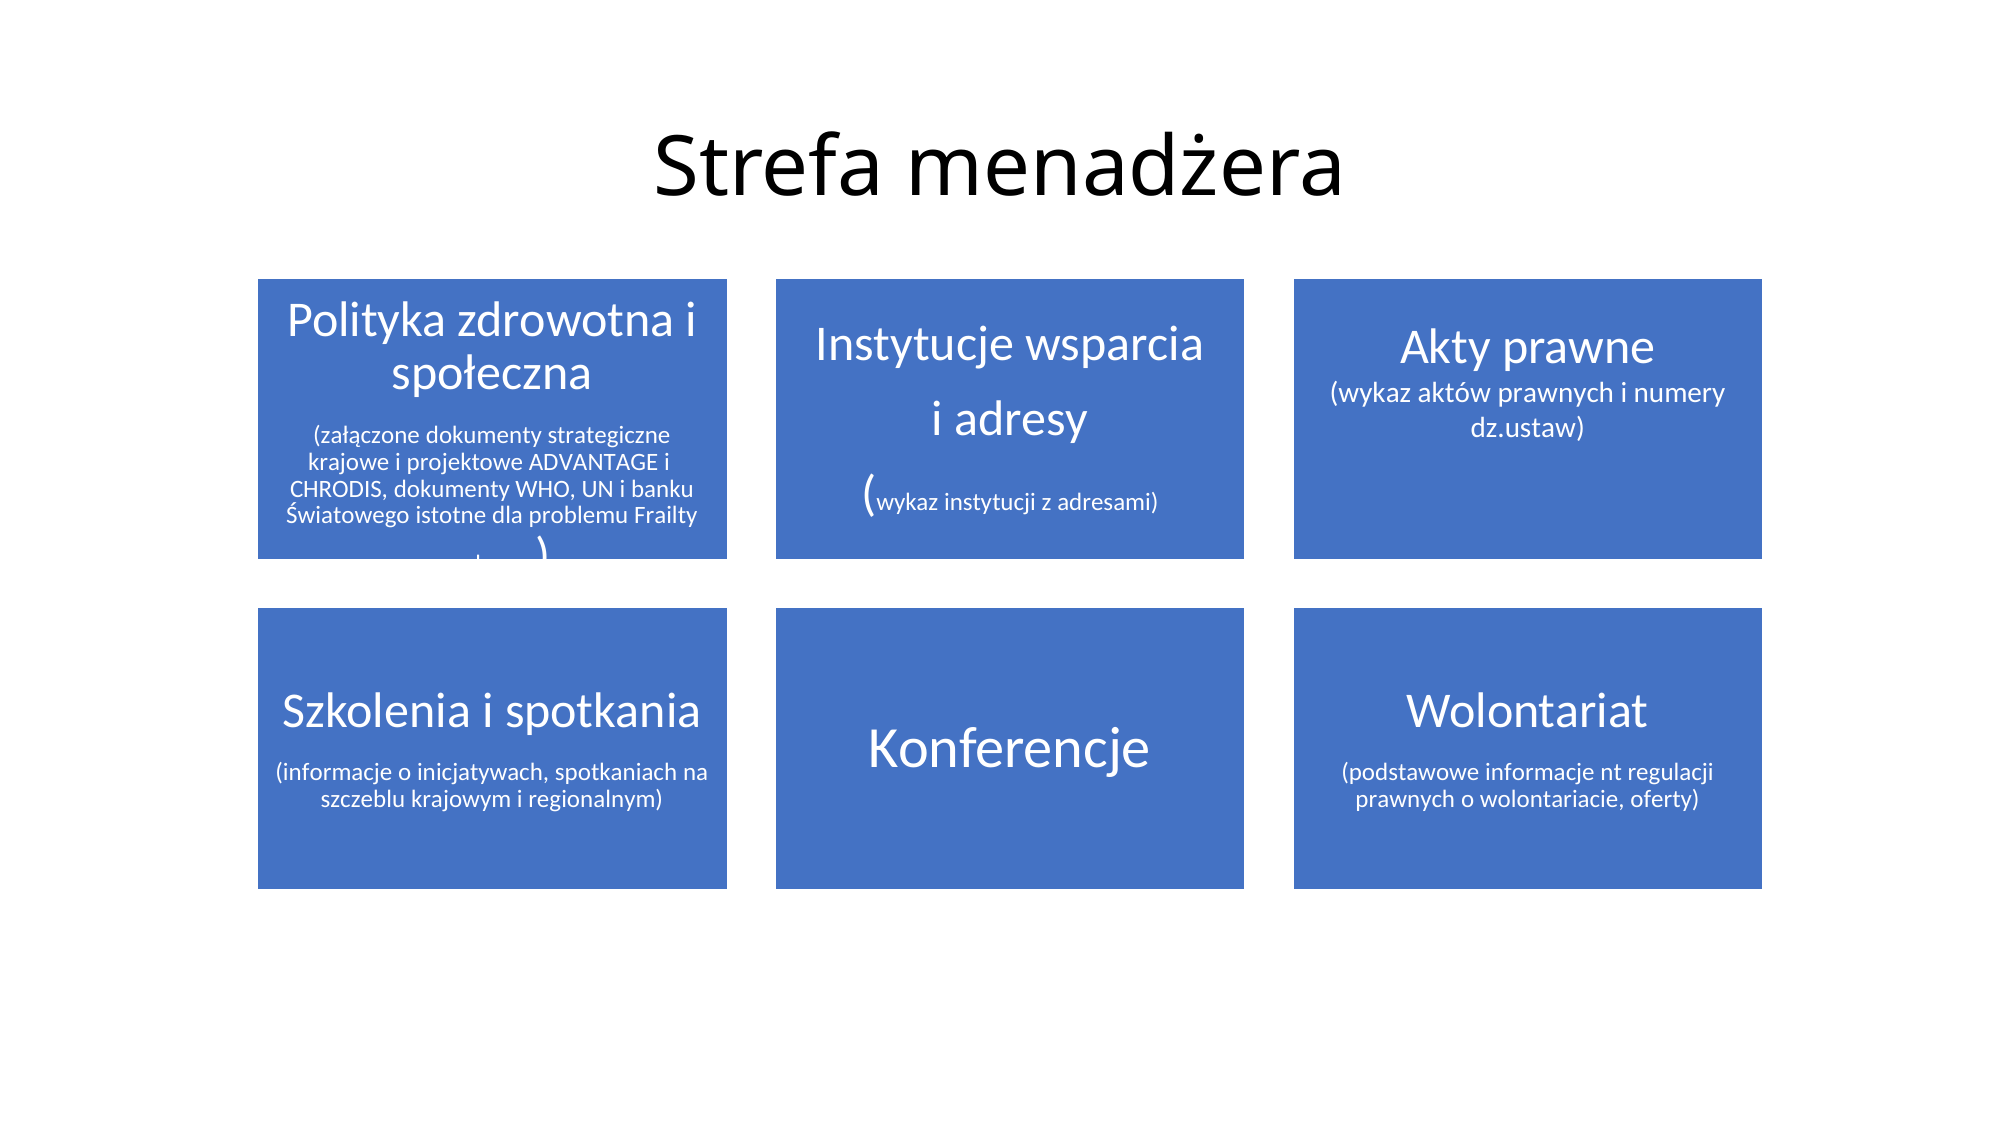

# Strefa menadżera
Polityka zdrowotna i społeczna
(załączone dokumenty strategiczne krajowe i projektowe ADVANTAGE i CHRODIS, dokumenty WHO, UN i banku Światowego istotne dla problemu Frailty syndrome)
Instytucje wsparcia
 i adresy
(wykaz instytucji z adresami)
Akty prawne
(wykaz aktów prawnych i numery dz.ustaw)
Szkolenia i spotkania
(informacje o inicjatywach, spotkaniach na szczeblu krajowym i regionalnym)
Konferencje
Wolontariat
(podstawowe informacje nt regulacji prawnych o wolontariacie, oferty)